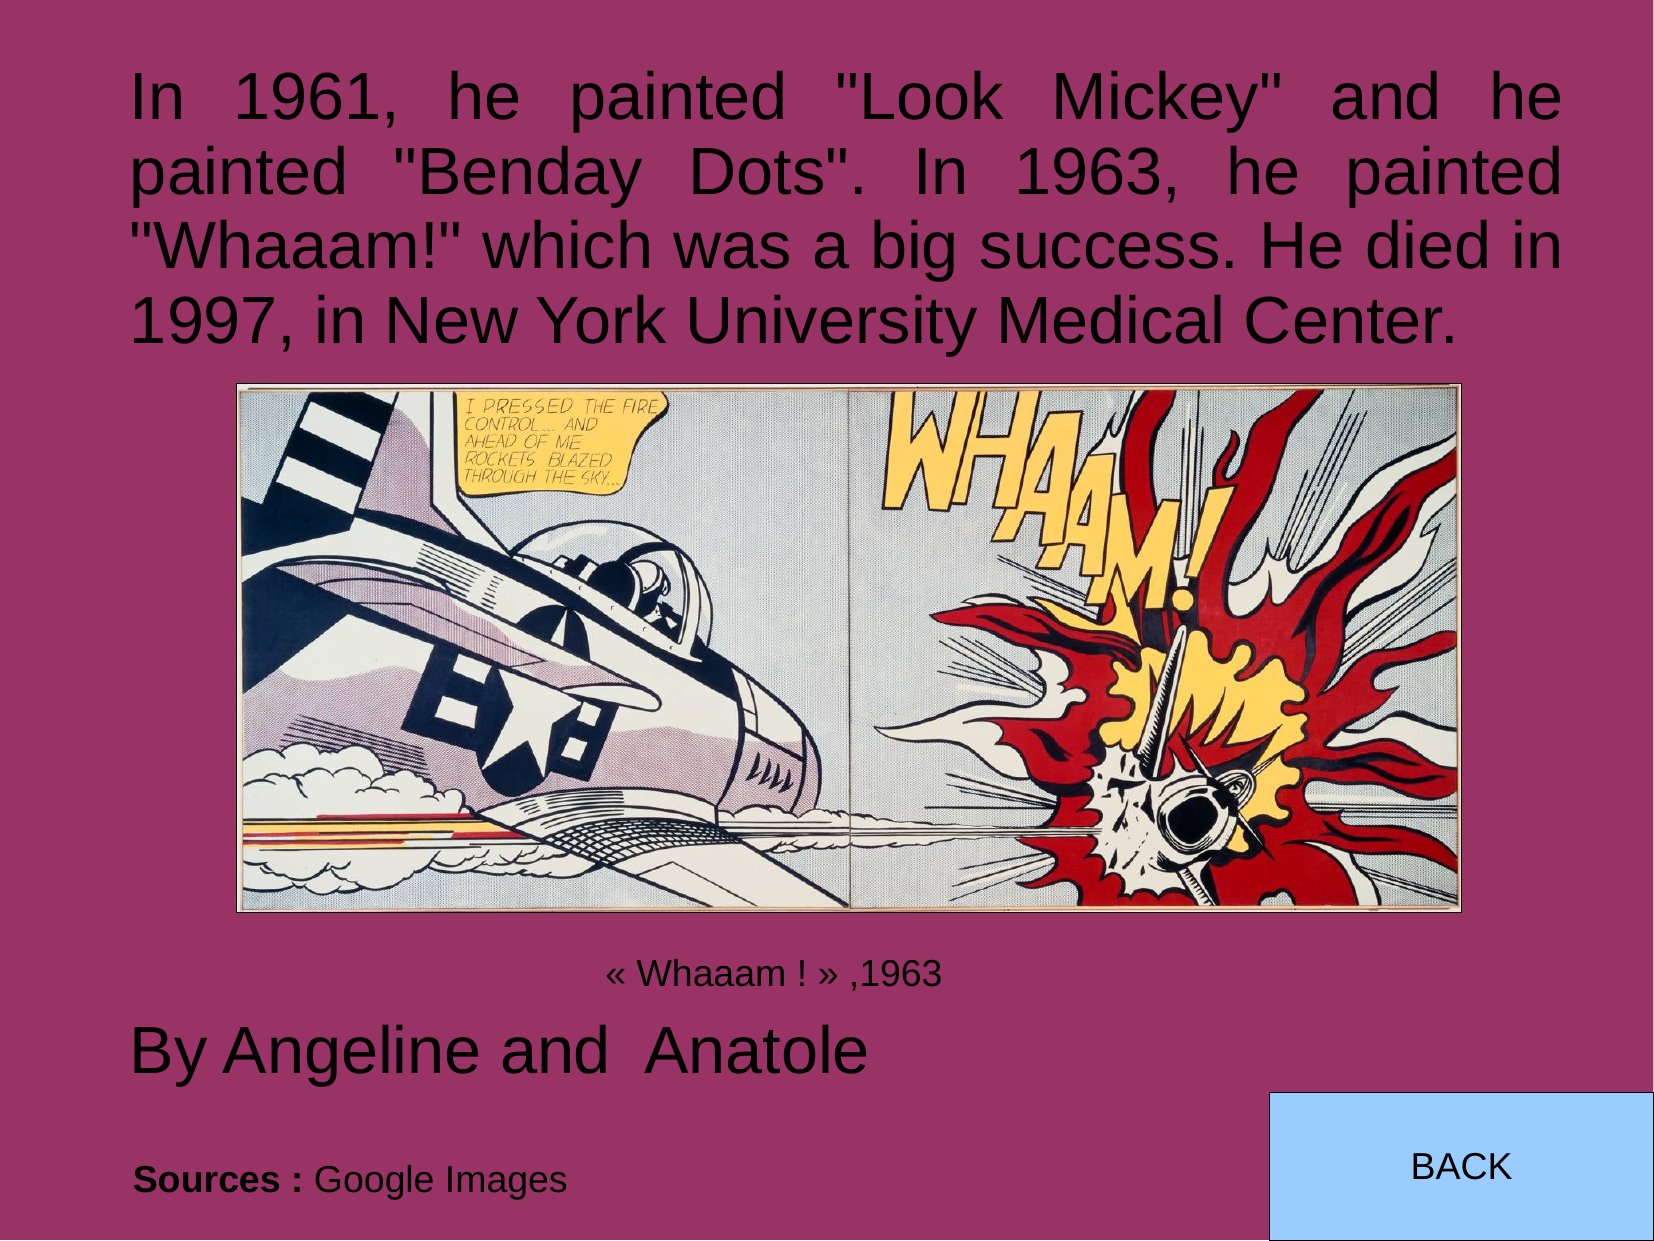

# In 1961, he painted "Look Mickey" and he painted "Benday Dots". In 1963, he painted "Whaaam!" which was a big success. He died in 1997, in New York University Medical Center.
By Angeline and Anatole
« Whaaam ! » ,1963
BACK
Sources : Google Images